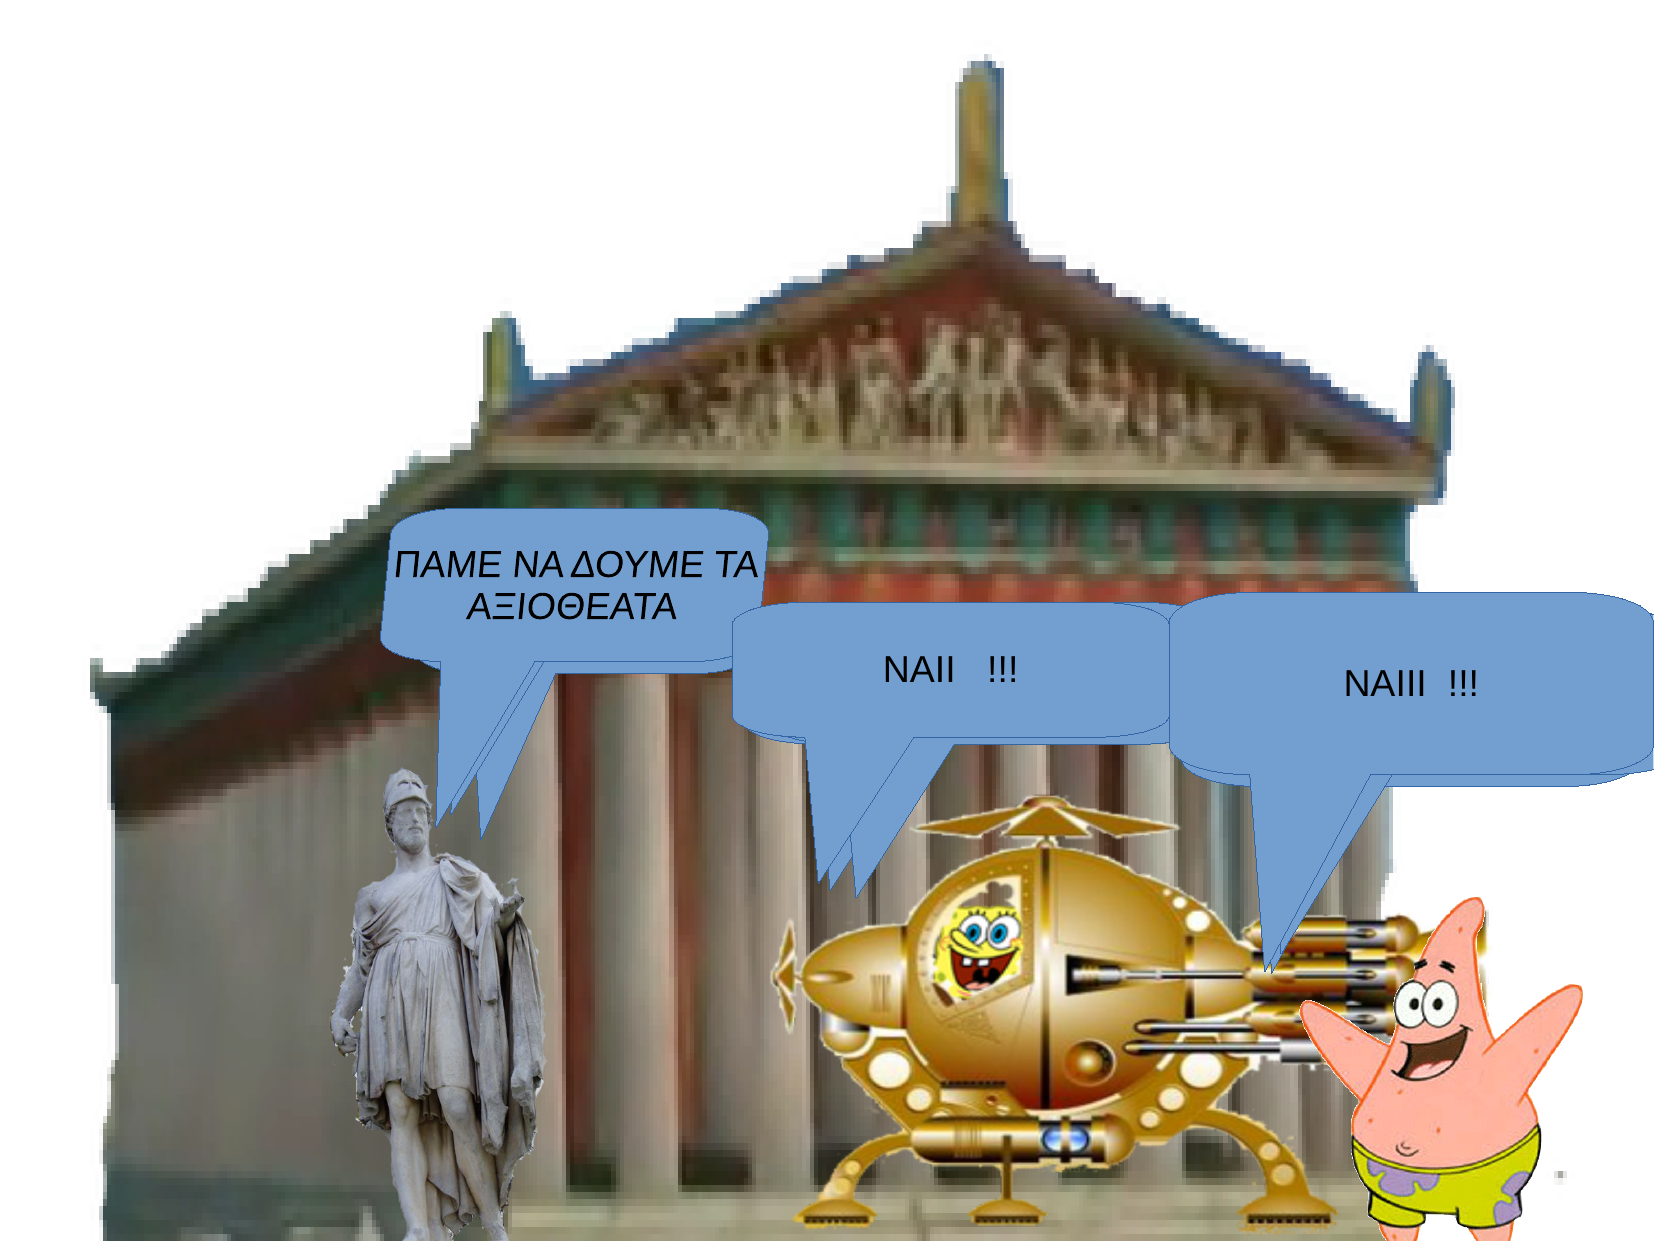

ΠΑΜΕ ΝΑ ΔΟΥΜΕ ΤΑ
ΑΞΙΟΘΕΑΤΑ
ΚΑΛΗΣΠΕΡΑ!!!
ΕΙΣΑΣΤΕ ΣΤΗΝ
 ΑΡΧΑΙΑ ΑΘΗΝΑ
ΝΑΙΙΙ !!!
ΝΑΙΙ !!!
ΩΡΑΙΑ ΤΙ ΘΑ ΔΟΥΜΕ ?
ΠΟΥ ΕΙΜΑΣΤΕ ?
ΑΑΑΑΑΑΑΑ !!!!
ΔΕΝ ΞΕΡΩ ΑΛΛΑ
ΕΙΝΑΙ ΤΕΛΕΙΑ !!!